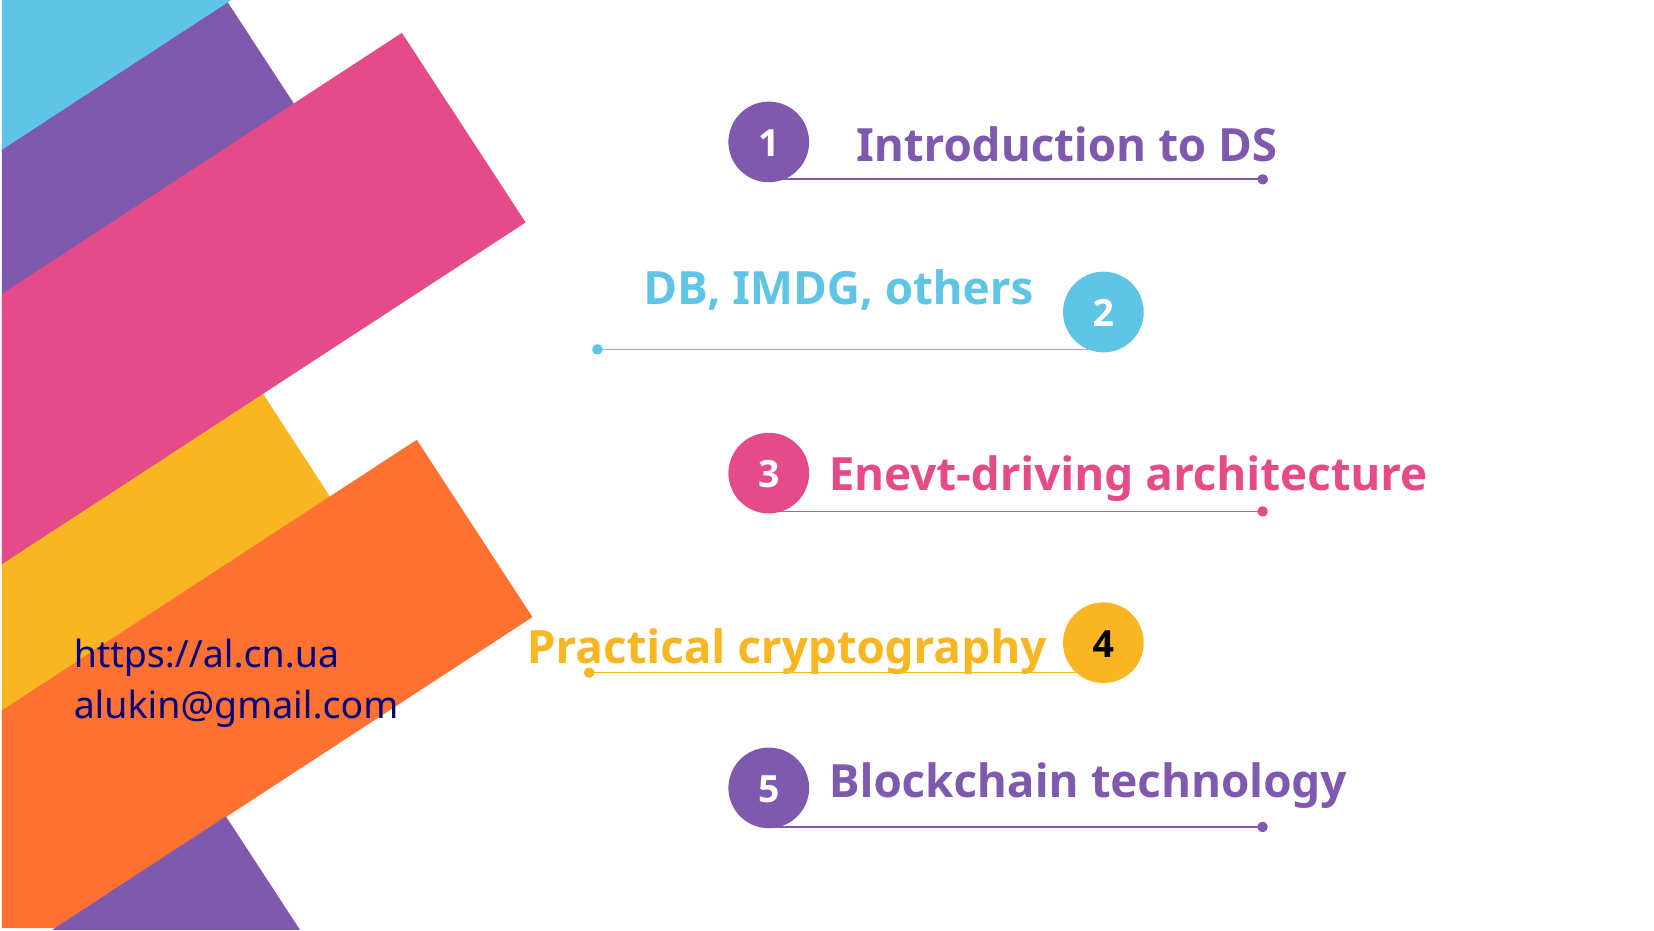

# Introduction to DS
1
DB, IMDG, others
2
Enevt-driving architecture
3
Practical cryptography
4
https://al.cn.ua
alukin@gmail.com
Blockchain technology
5